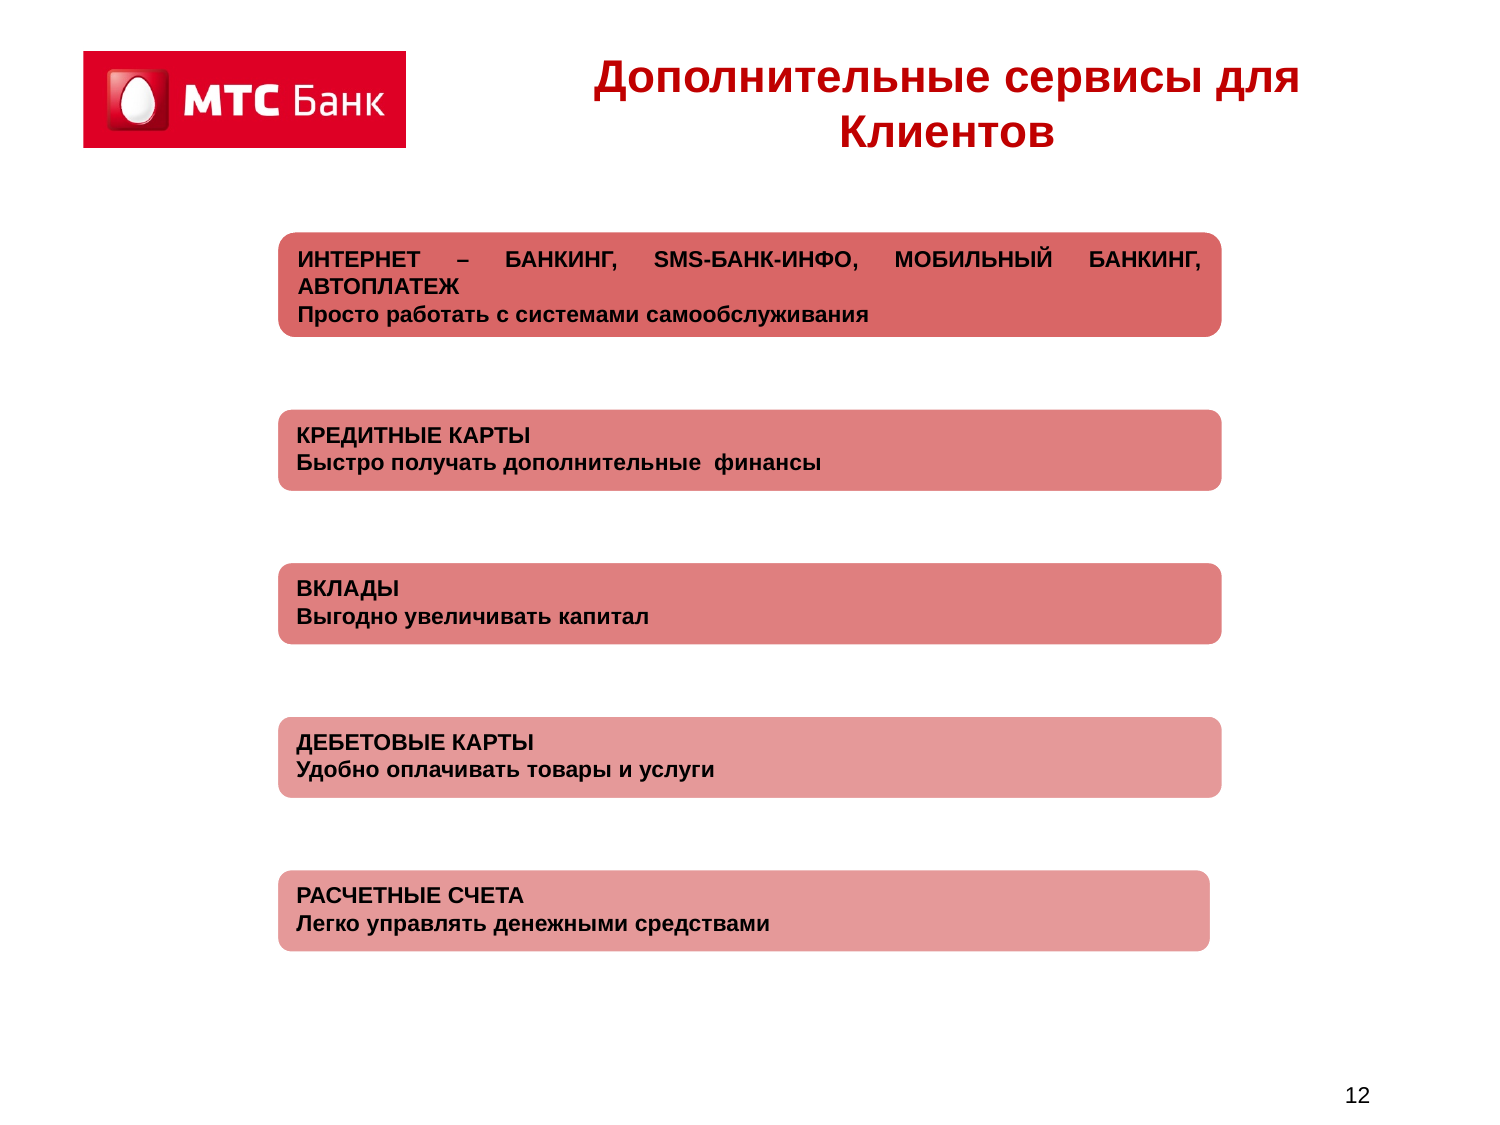

Дополнительные сервисы для Клиентов
ИНТЕРНЕТ – БАНКИНГ, SMS-БАНК-ИНФО, МОБИЛЬНЫЙ БАНКИНГ, АВТОПЛАТЕЖ
Просто работать с системами самообслуживания
КРЕДИТНЫЕ КАРТЫ
Быстро получать дополнительные финансы
ВКЛАДЫ
Выгодно увеличивать капитал
ДЕБЕТОВЫЕ КАРТЫ
Удобно оплачивать товары и услуги
РАСЧЕТНЫЕ СЧЕТА
Легко управлять денежными средствами